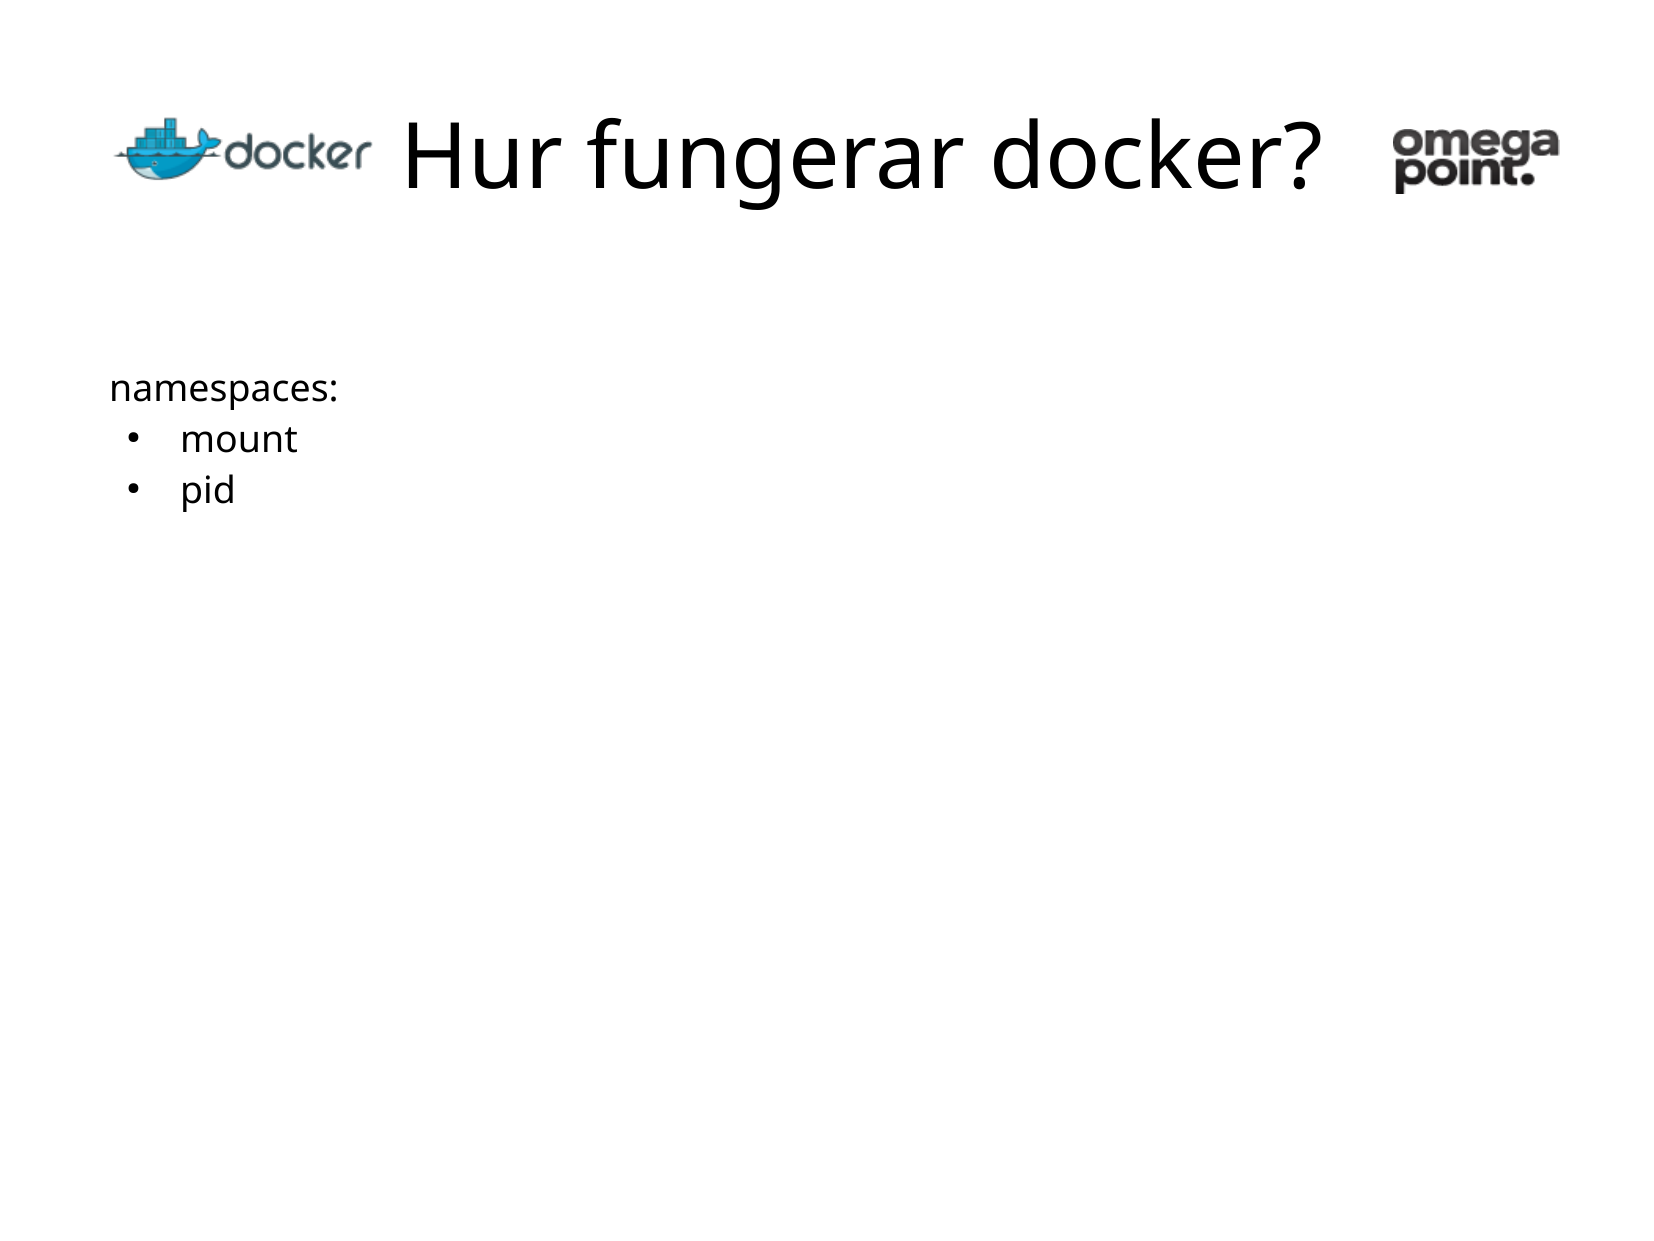

# Hur fungerar docker?
namespaces:
mount
pid